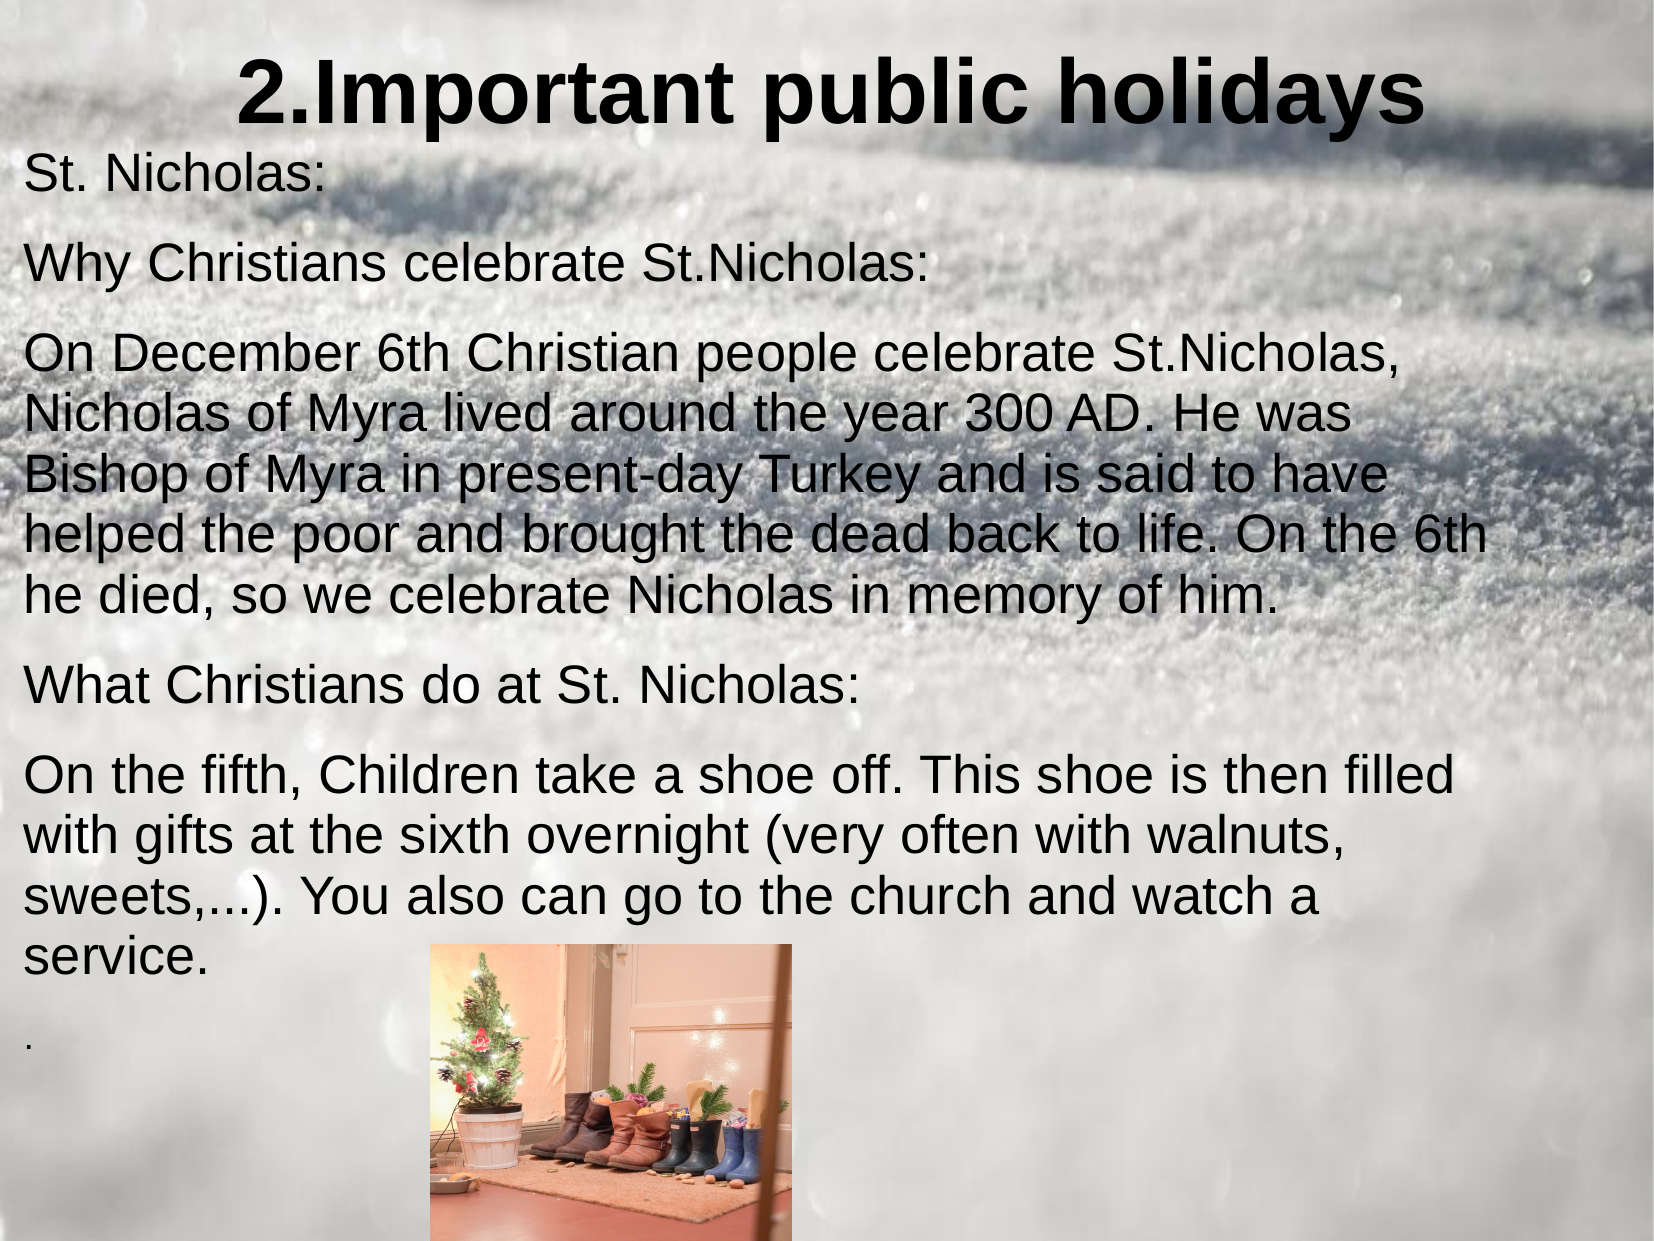

# 2.Important public holidays
St. Nicholas:
Why Christians celebrate St.Nicholas:
On December 6th Christian people celebrate St.Nicholas, Nicholas of Myra lived around the year 300 AD. He was Bishop of Myra in present-day Turkey and is said to have helped the poor and brought the dead back to life. On the 6th he died, so we celebrate Nicholas in memory of him.
What Christians do at St. Nicholas:
On the fifth, Children take a shoe off. This shoe is then filled with gifts at the sixth overnight (very often with walnuts, sweets,...). You also can go to the church and watch a service.
.